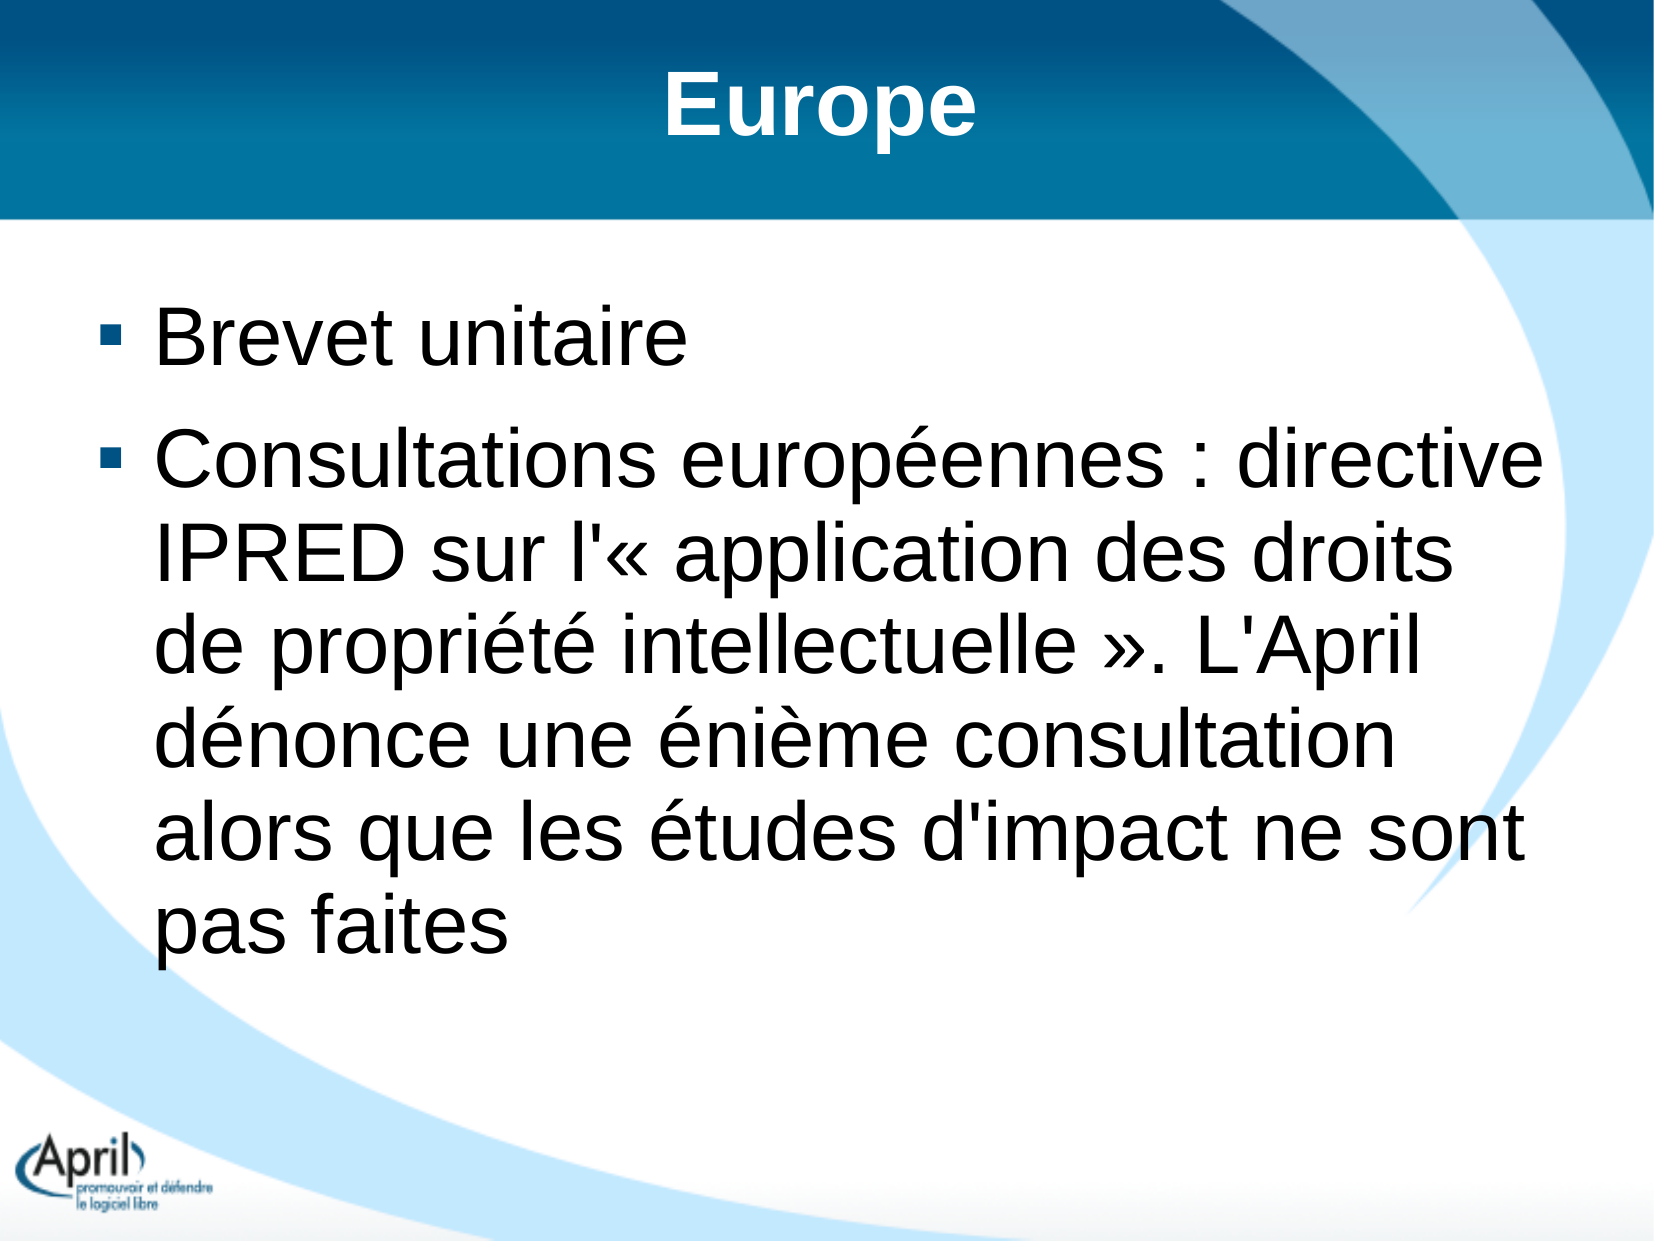

# Europe
Brevet unitaire
Consultations européennes : directive IPRED sur l'« application des droits de propriété intellectuelle ». L'April dénonce une énième consultation alors que les études d'impact ne sont pas faites